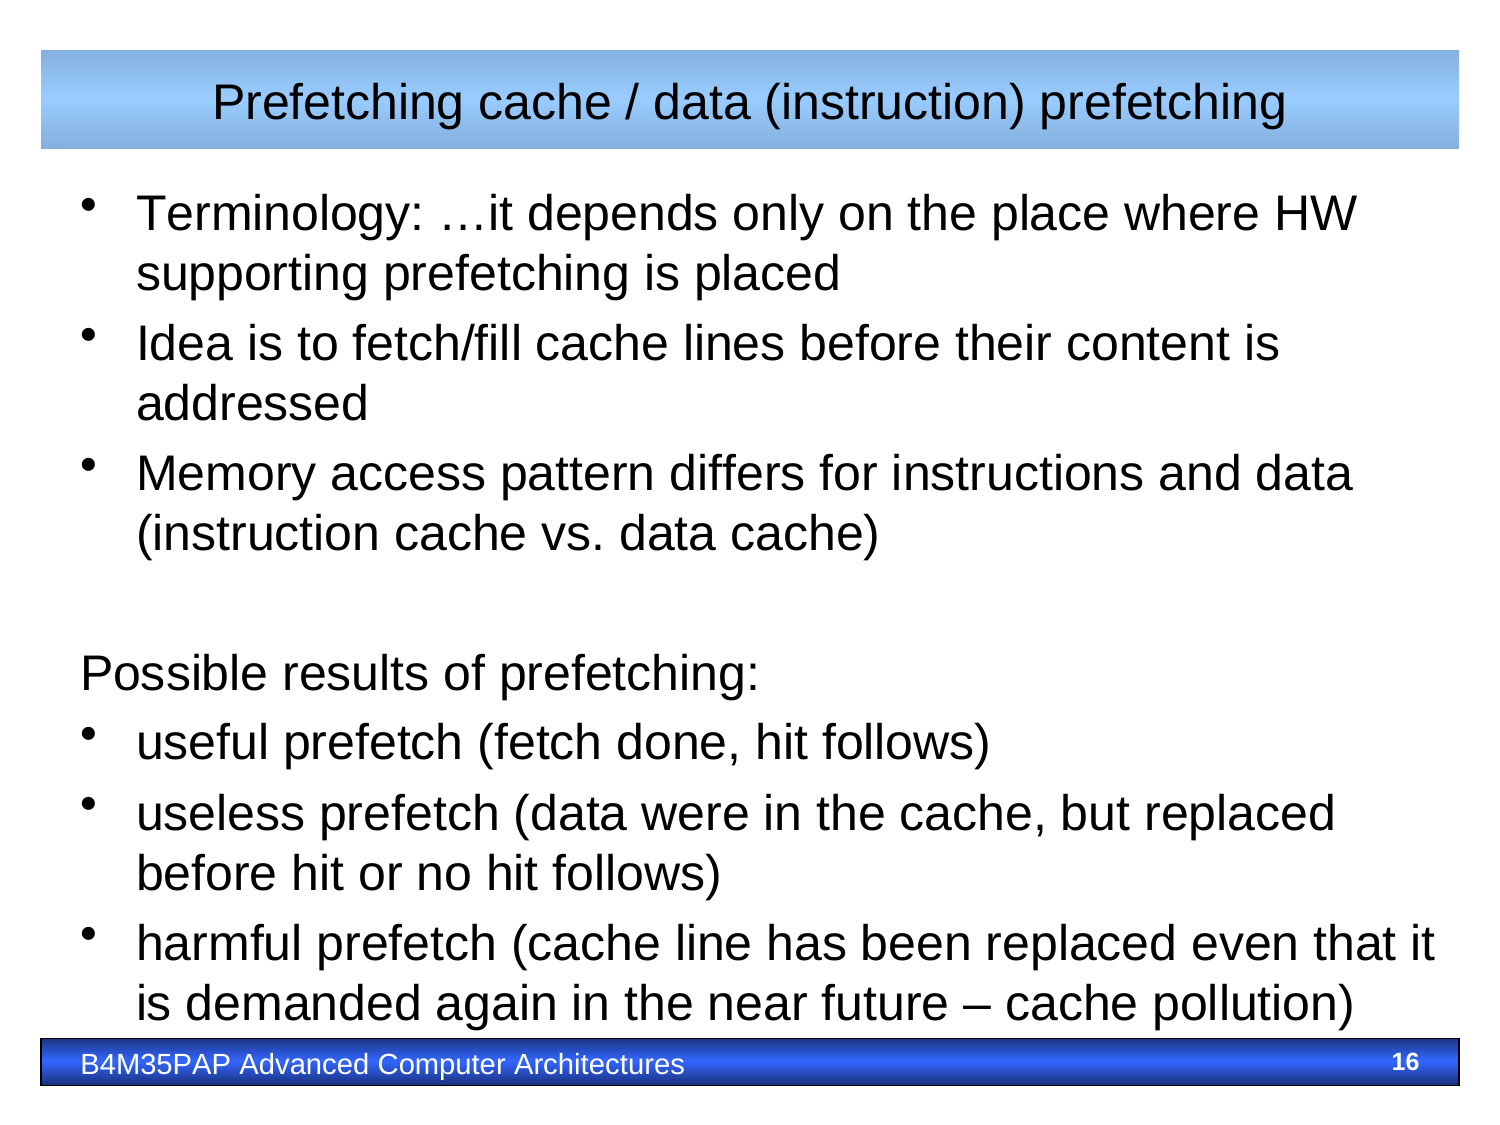

# Prefetching cache / data (instruction) prefetching
Terminology: …it depends only on the place where HW supporting prefetching is placed
Idea is to fetch/fill cache lines before their content is addressed
Memory access pattern differs for instructions and data (instruction cache vs. data cache)
Possible results of prefetching:
useful prefetch (fetch done, hit follows)
useless prefetch (data were in the cache, but replaced before hit or no hit follows)
harmful prefetch (cache line has been replaced even that it is demanded again in the near future – cache pollution)